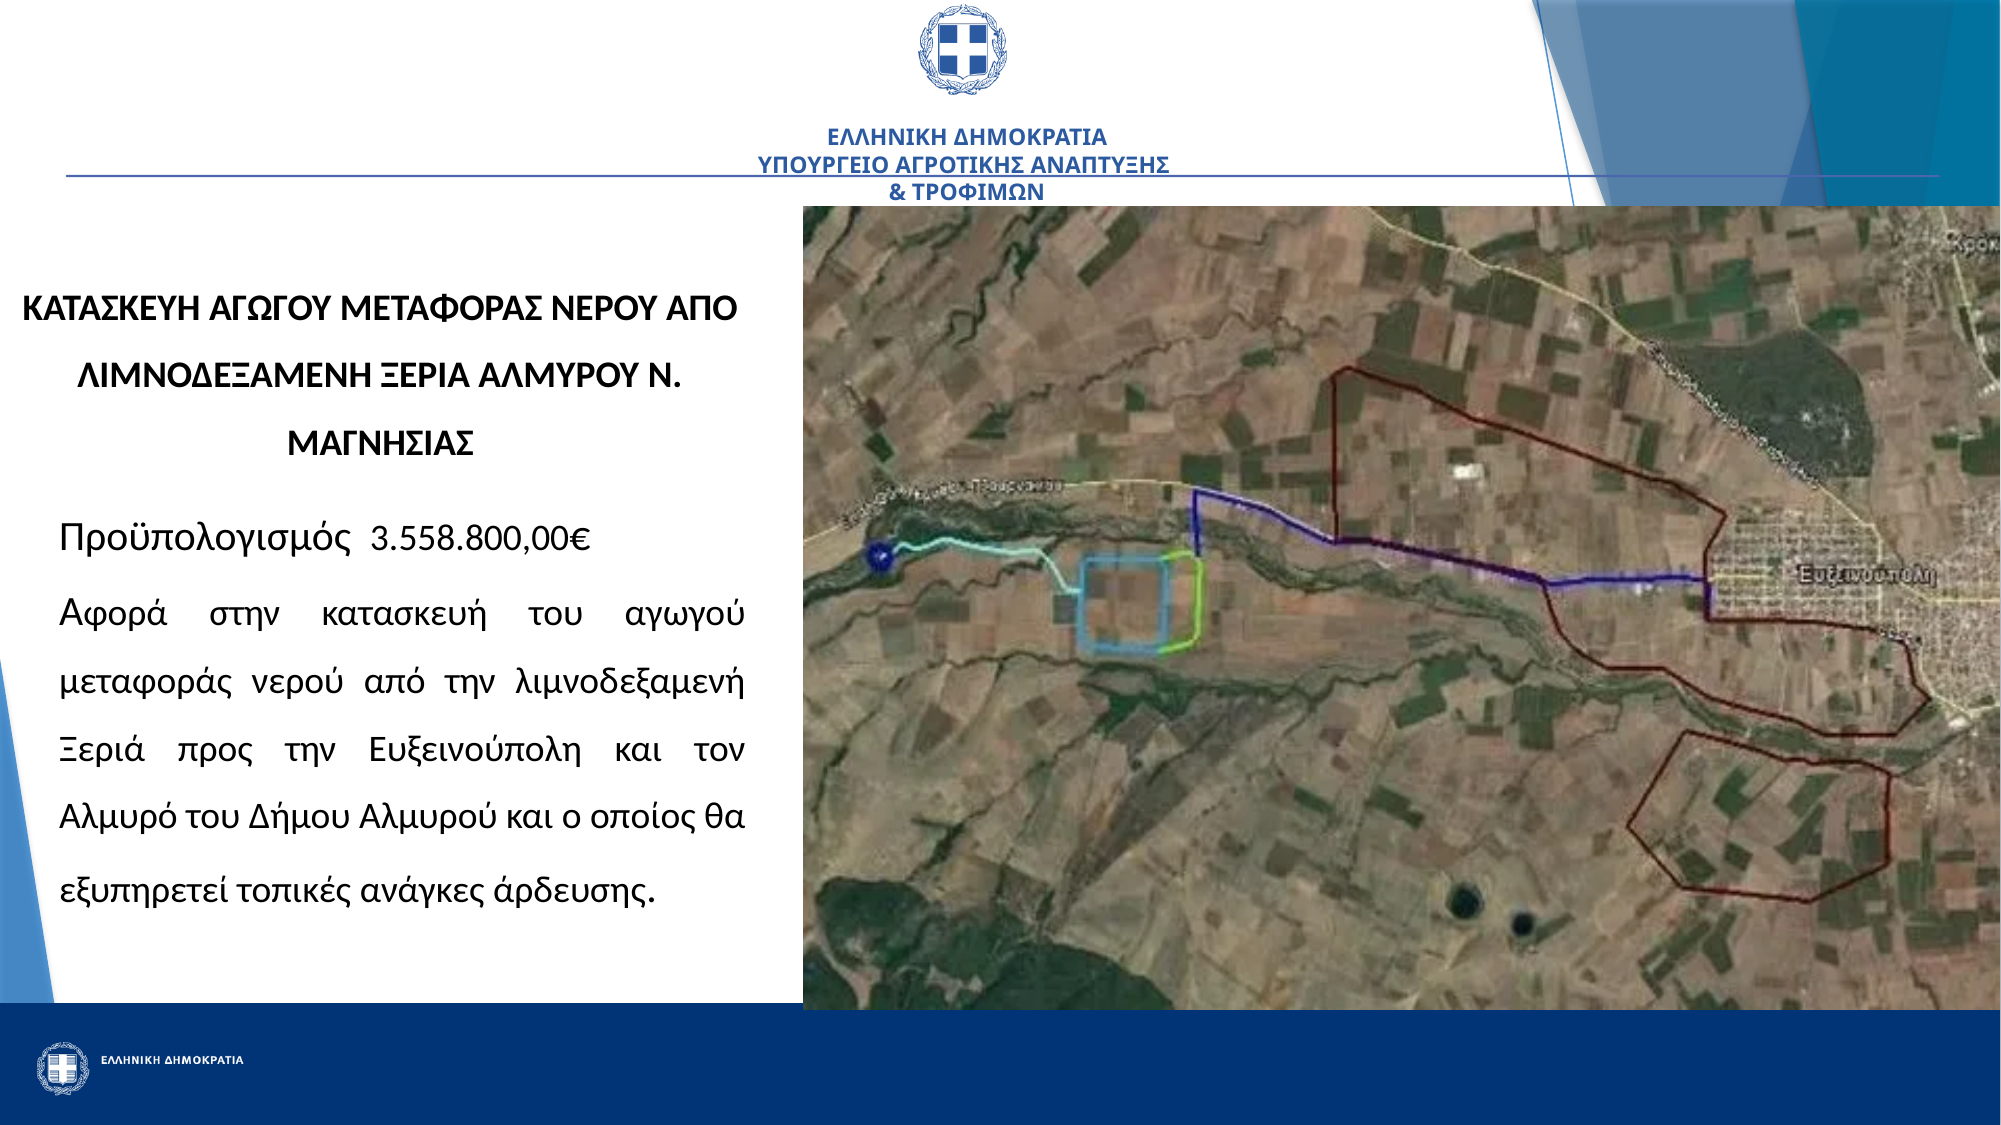

ΕΛΛΗΝΙΚΗ ΔΗΜΟΚΡΑΤΙΑ
ΥΠΟΥΡΓΕΙΟ ΑΓΡΟΤΙΚΗΣ ΑΝΑΠΤΥΞΗΣ
& ΤΡΟΦΙΜΩΝ
ΚΑΤΑΣΚΕΥΗ ΑΓΩΓΟΥ ΜΕΤΑΦΟΡΑΣ ΝΕΡΟΥ ΑΠΟ ΛΙΜΝΟΔΕΞΑΜΕΝΗ ΞΕΡΙΑ ΑΛΜΥΡΟΥ Ν. ΜΑΓΝΗΣΙΑΣ
Προϋπολογισμός 3.558.800,00€
Αφορά στην κατασκευή του αγωγού μεταφοράς νερού από την λιμνοδεξαμενή Ξεριά προς την Ευξεινούπολη και τον Αλμυρό του Δήμου Αλμυρού και ο οποίος θα εξυπηρετεί τοπικές ανάγκες άρδευσης.